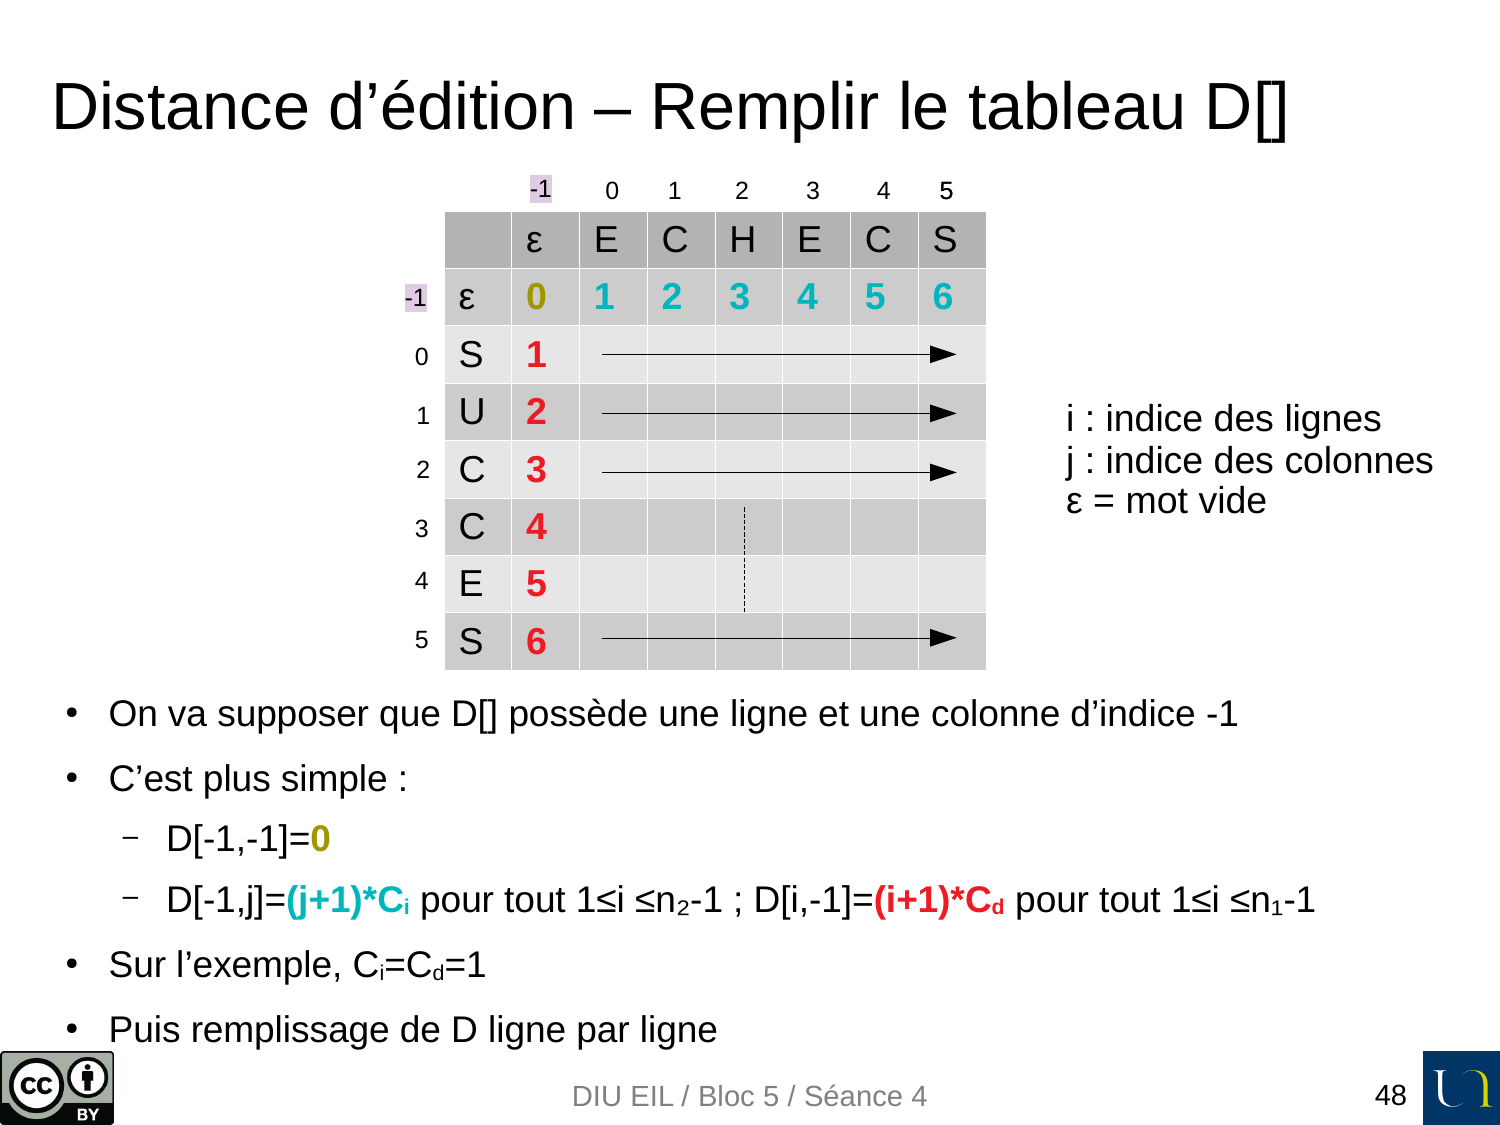

# Distance d’édition – Remplir le tableau D[]
-1
0
1
2
3
4
5
5
| | ε | E | C | H | E | C | S |
| --- | --- | --- | --- | --- | --- | --- | --- |
| ε | 0 | 1 | 2 | 3 | 4 | 5 | 6 |
| S | 1 | | | | | | |
| U | 2 | | | | | | |
| C | 3 | | | | | | |
| C | 4 | | | | | | |
| E | 5 | | | | | | |
| S | 6 | | | | | | |
On va supposer que D[] possède une ligne et une colonne d’indice -1
C’est plus simple :
D[-1,-1]=0
D[-1,j]=(j+1)*Ci pour tout 1≤i ≤n₂-1 ; D[i,-1]=(i+1)*Cd pour tout 1≤i ≤n₁-1
Sur l’exemple, Ci=Cd=1
Puis remplissage de D ligne par ligne
-1
0
i : indice des lignes
j : indice des colonnes
1
2
ε = mot vide
3
4
5
48